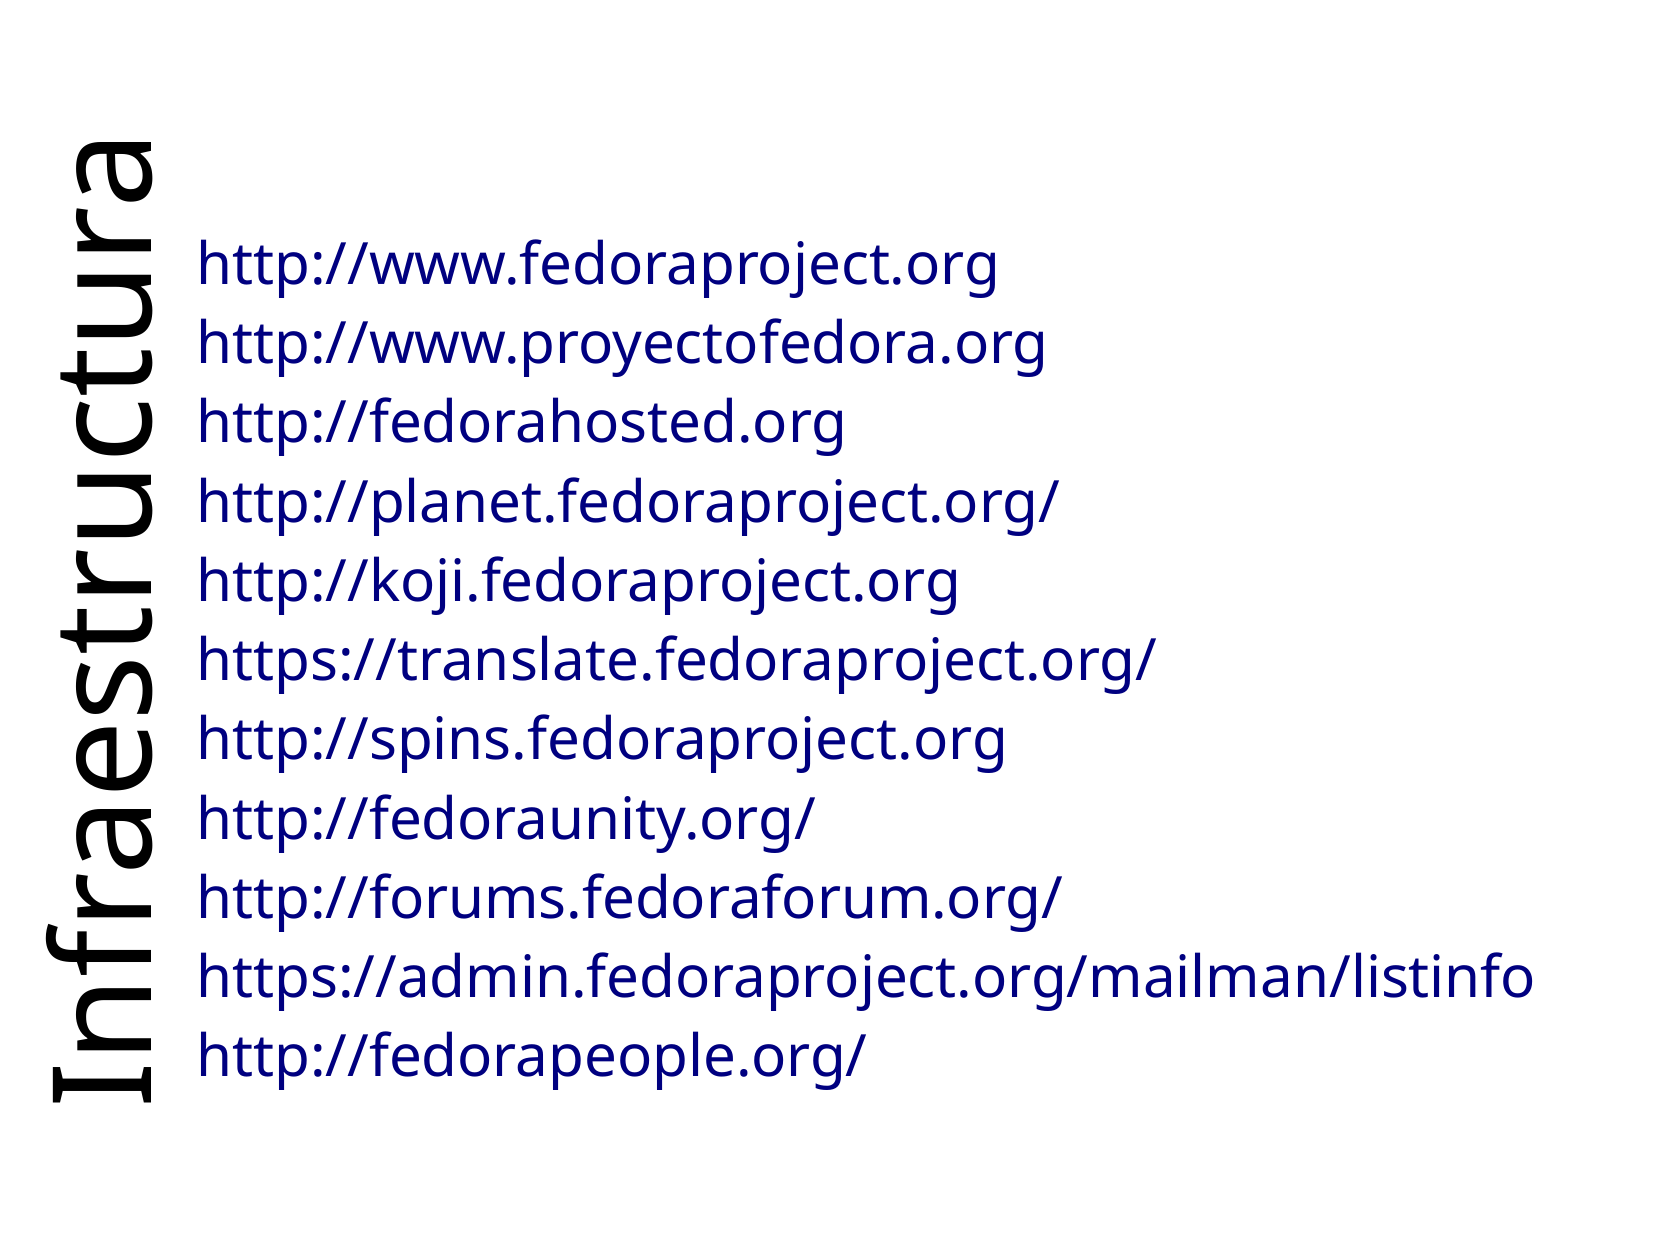

http://www.fedoraproject.org
http://www.proyectofedora.org
http://fedorahosted.org
http://planet.fedoraproject.org/
http://koji.fedoraproject.org
https://translate.fedoraproject.org/
http://spins.fedoraproject.org
http://fedoraunity.org/
http://forums.fedoraforum.org/
https://admin.fedoraproject.org/mailman/listinfo
http://fedorapeople.org/
# Infraestructura